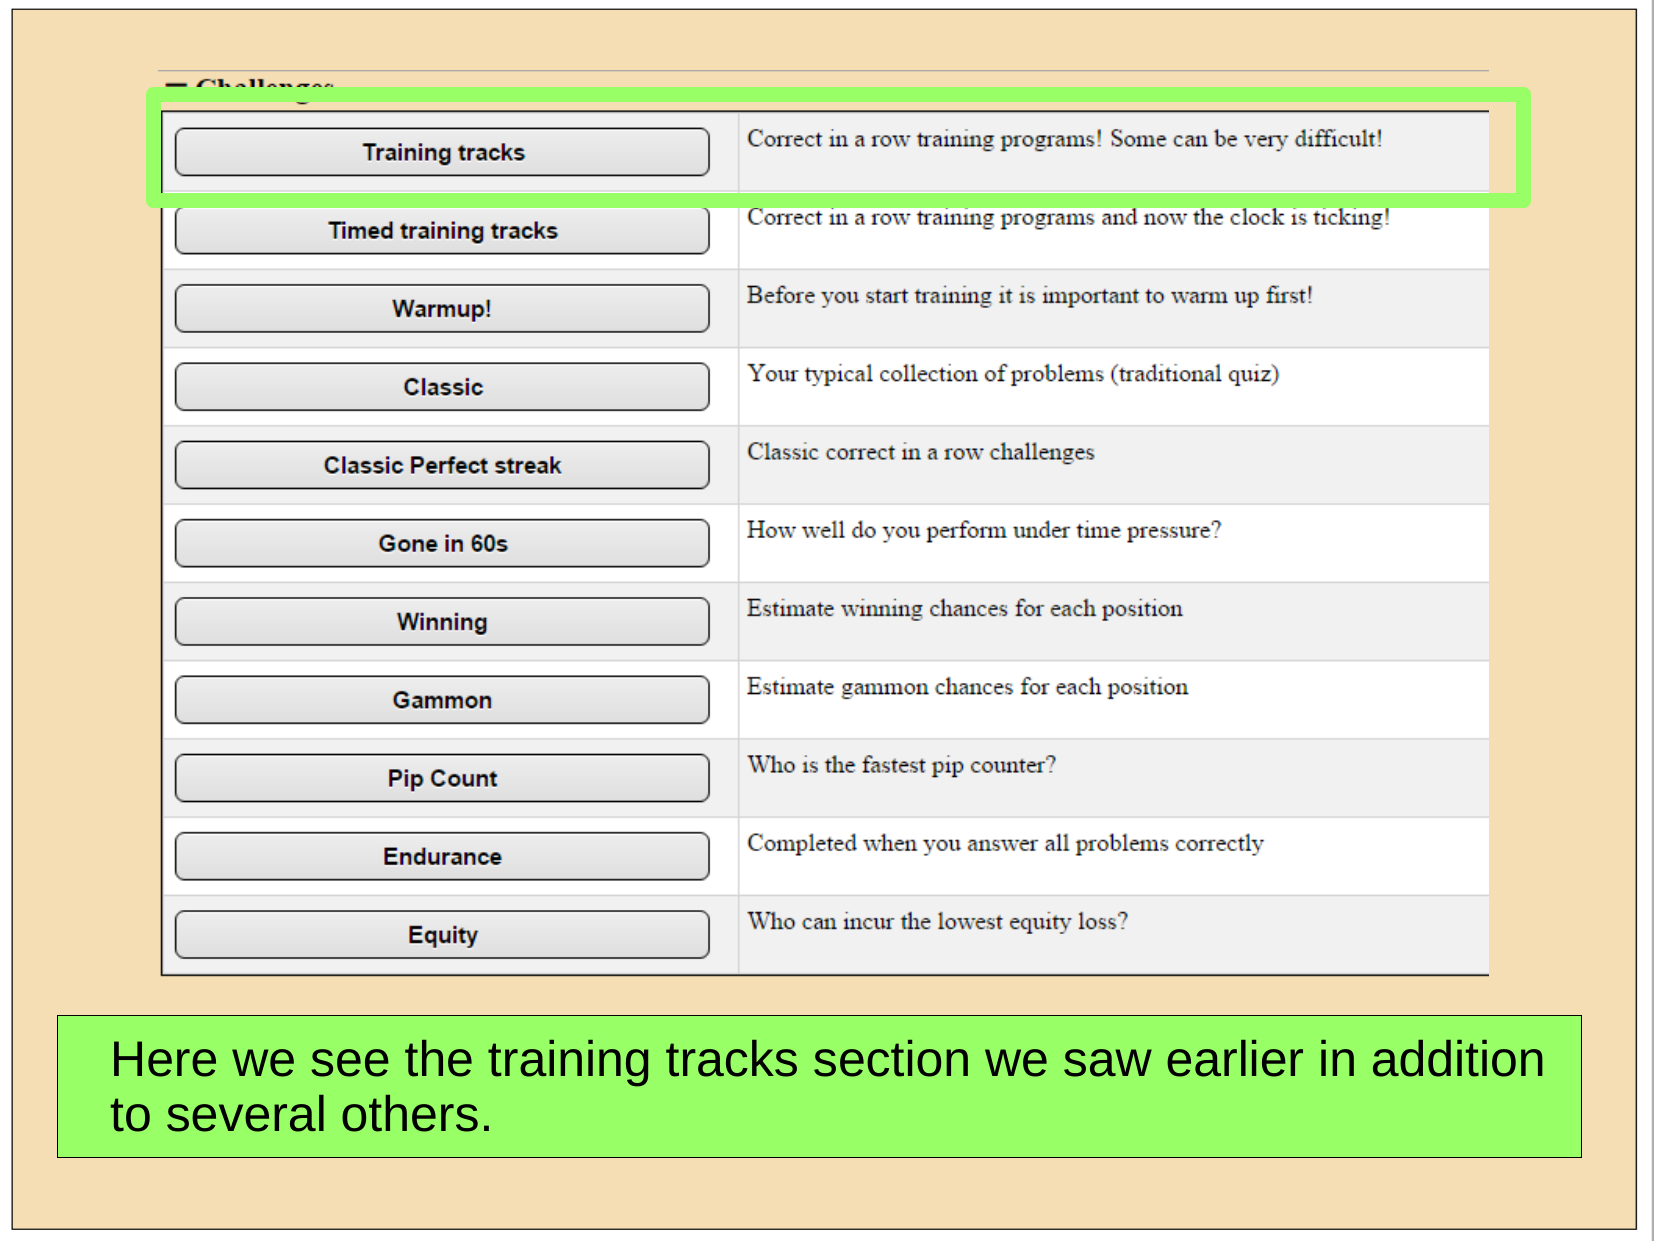

# Backgammon Studio
Here we see the training tracks section we saw earlier in addition
to several others.